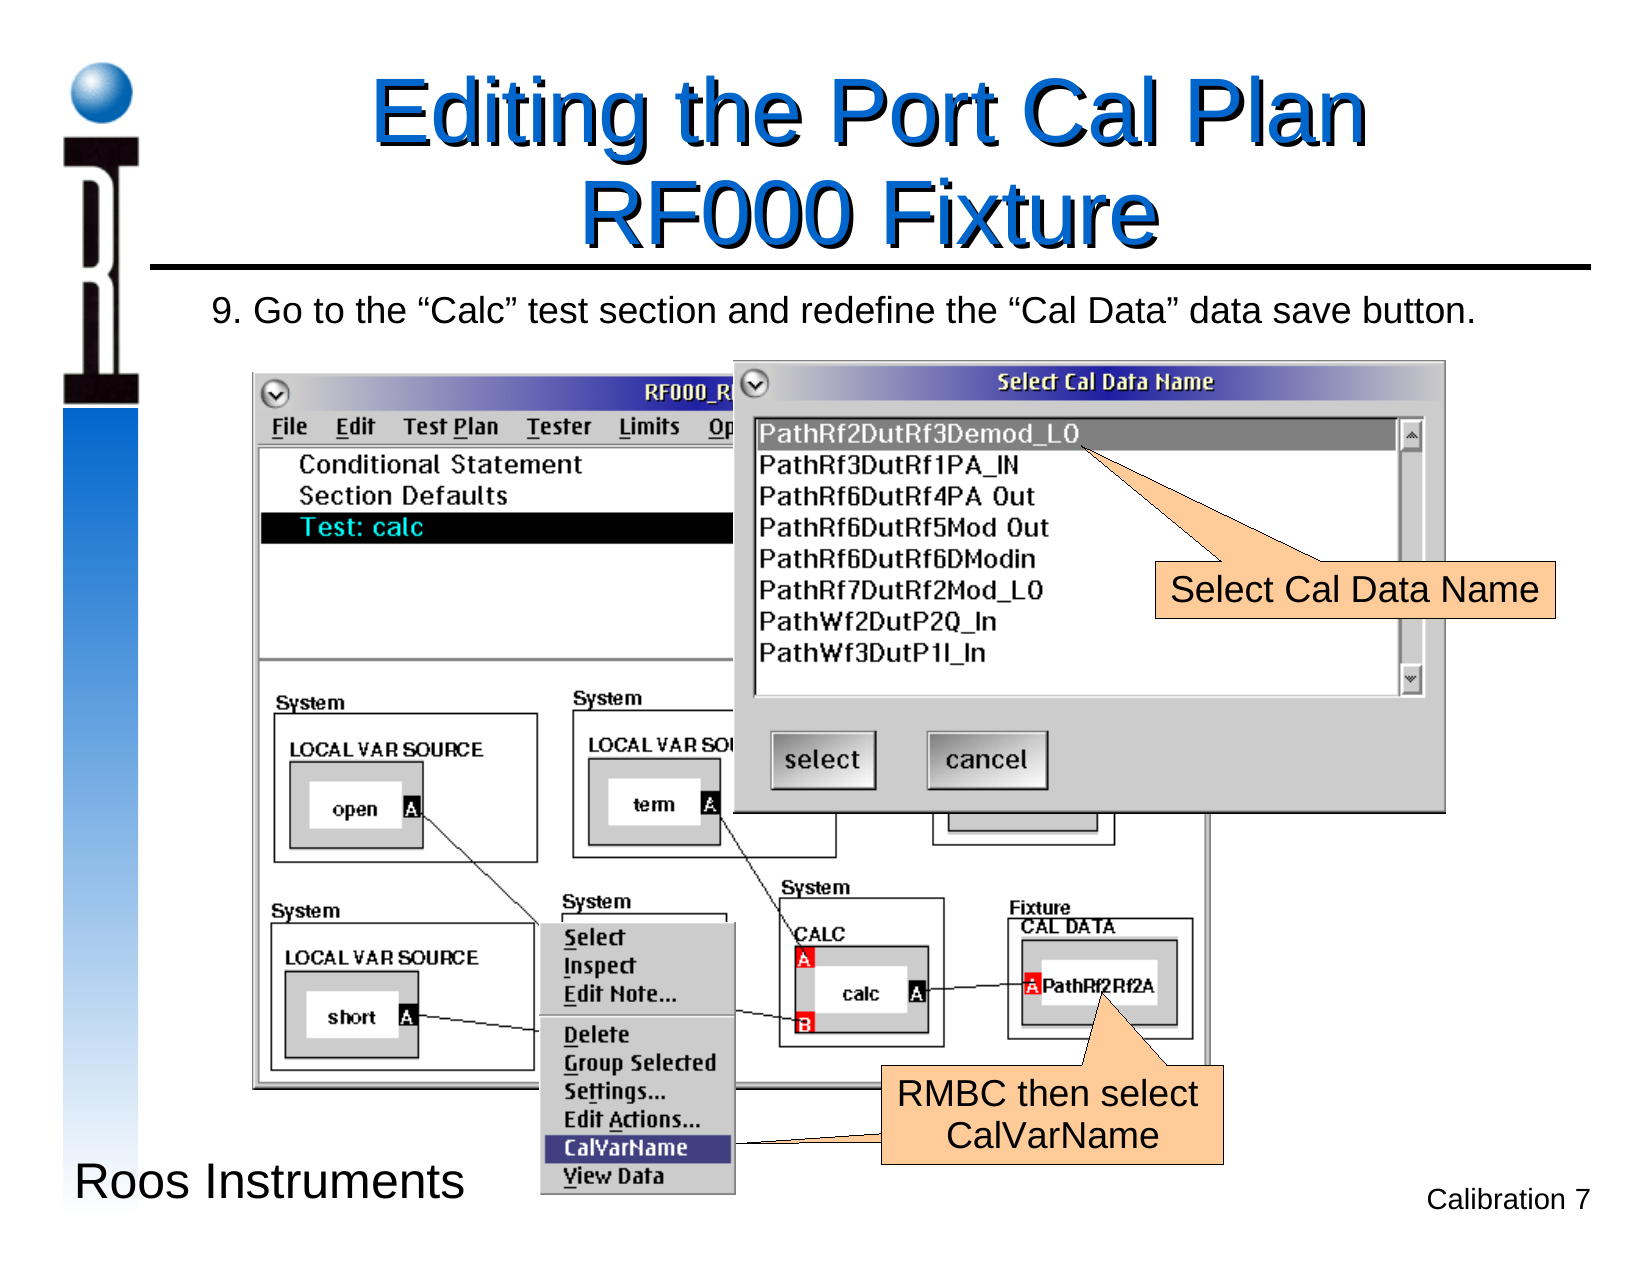

# Editing the Port Cal Plan RF000 Fixture
9. Go to the “Calc” test section and redefine the “Cal Data” data save button.
Select Cal Data Name
RMBC then select
CalVarName
7